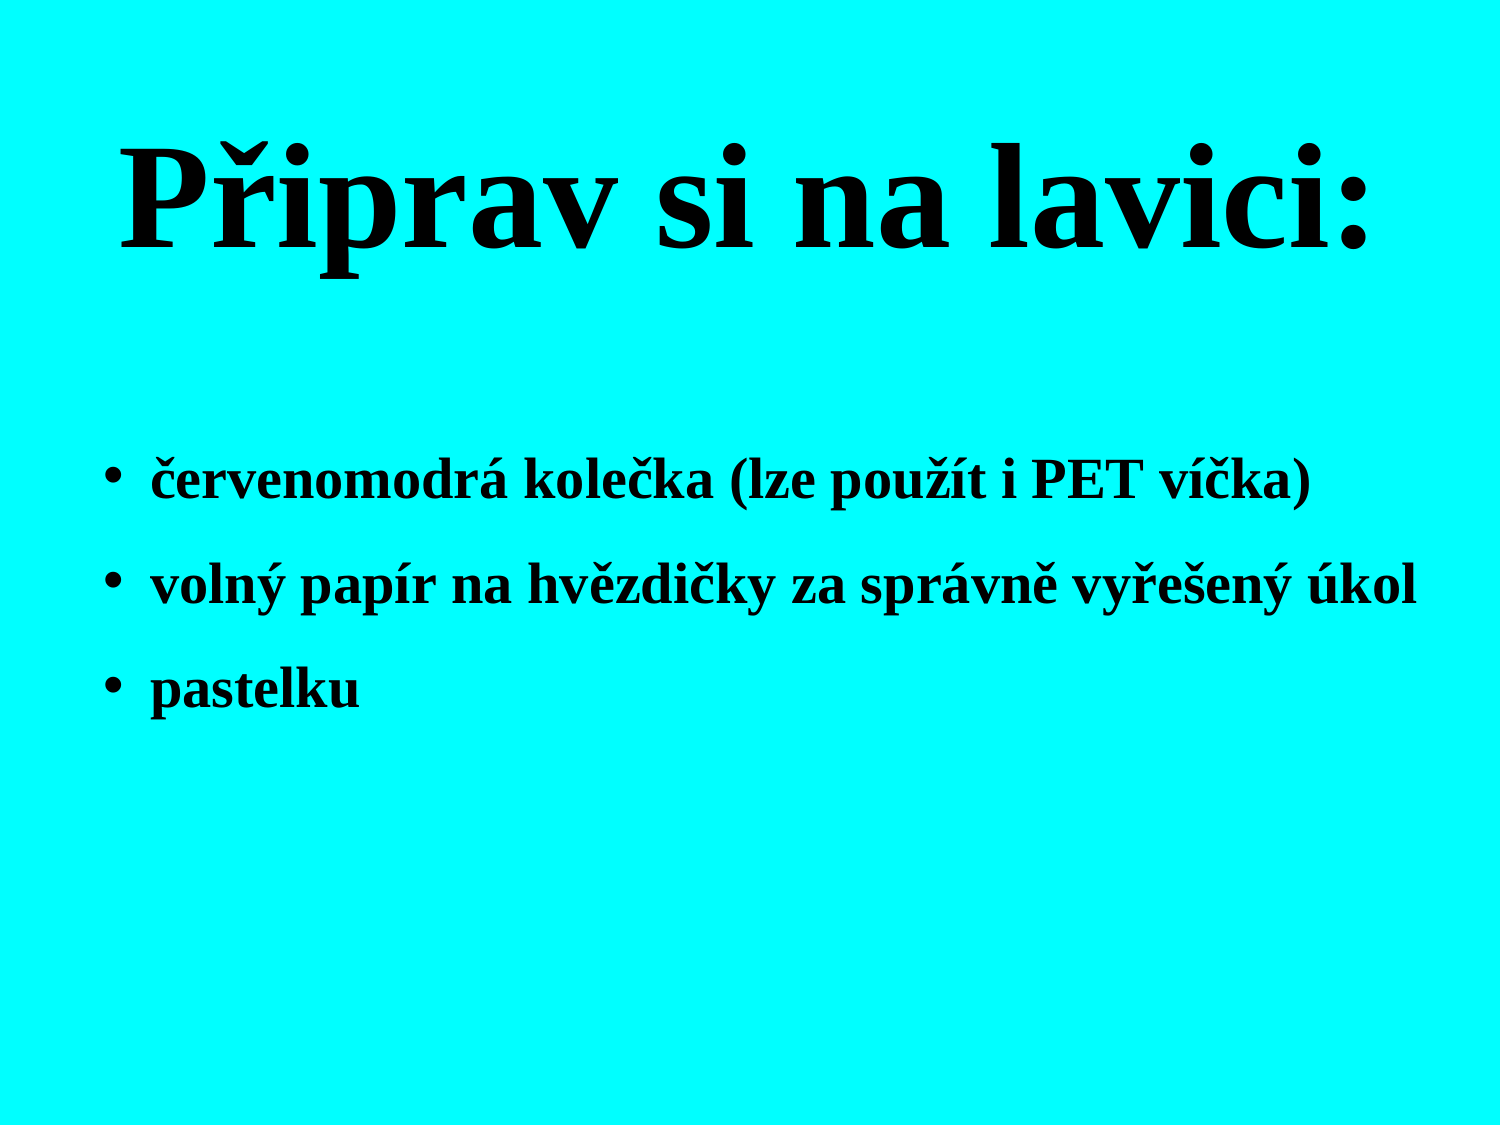

Připrav si na lavici:
červenomodrá kolečka (lze použít i PET víčka)
volný papír na hvězdičky za správně vyřešený úkol
pastelku